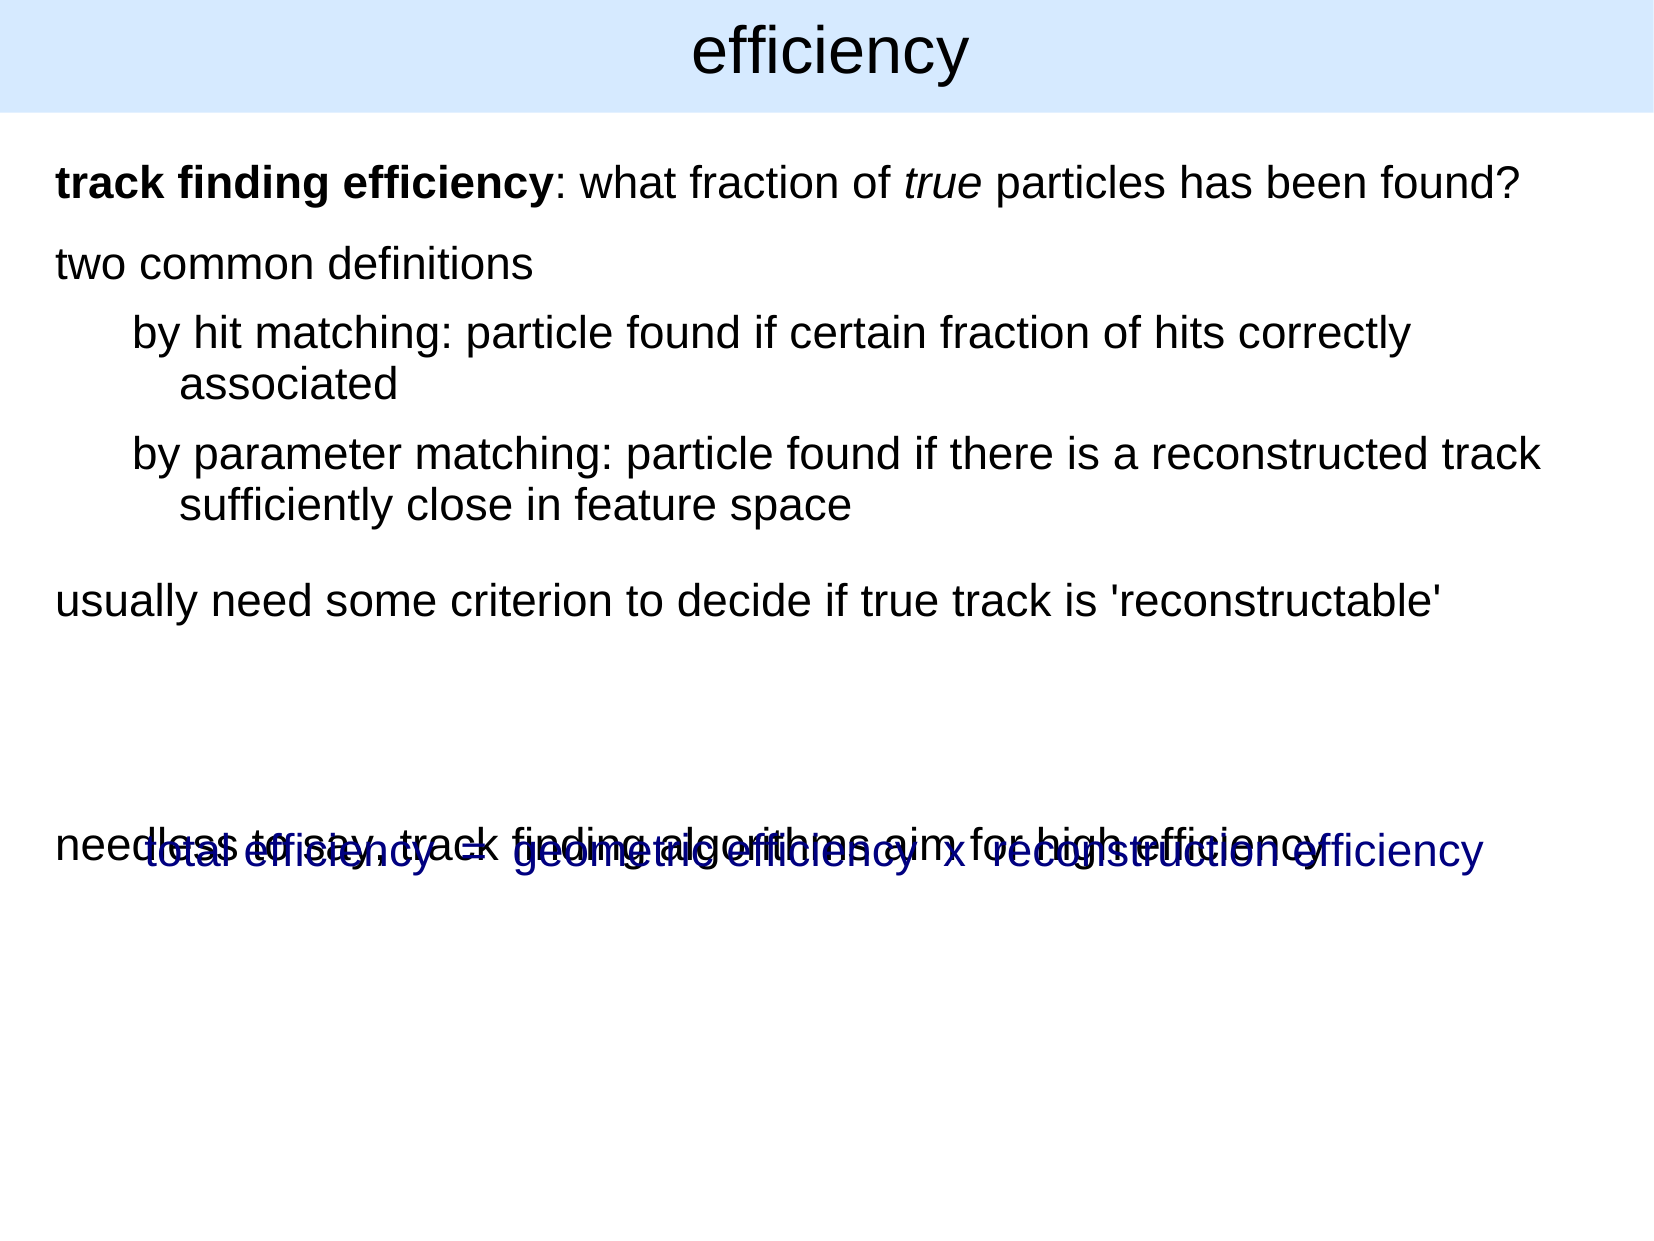

# efficiency
track finding efficiency: what fraction of true particles has been found?
two common definitions
by hit matching: particle found if certain fraction of hits correctly associated
by parameter matching: particle found if there is a reconstructed track sufficiently close in feature space
usually need some criterion to decide if true track is 'reconstructable'
needless to say, track finding algorithms aim for high efficiency
total efficiency = geometric efficiency x reconstruction efficiency